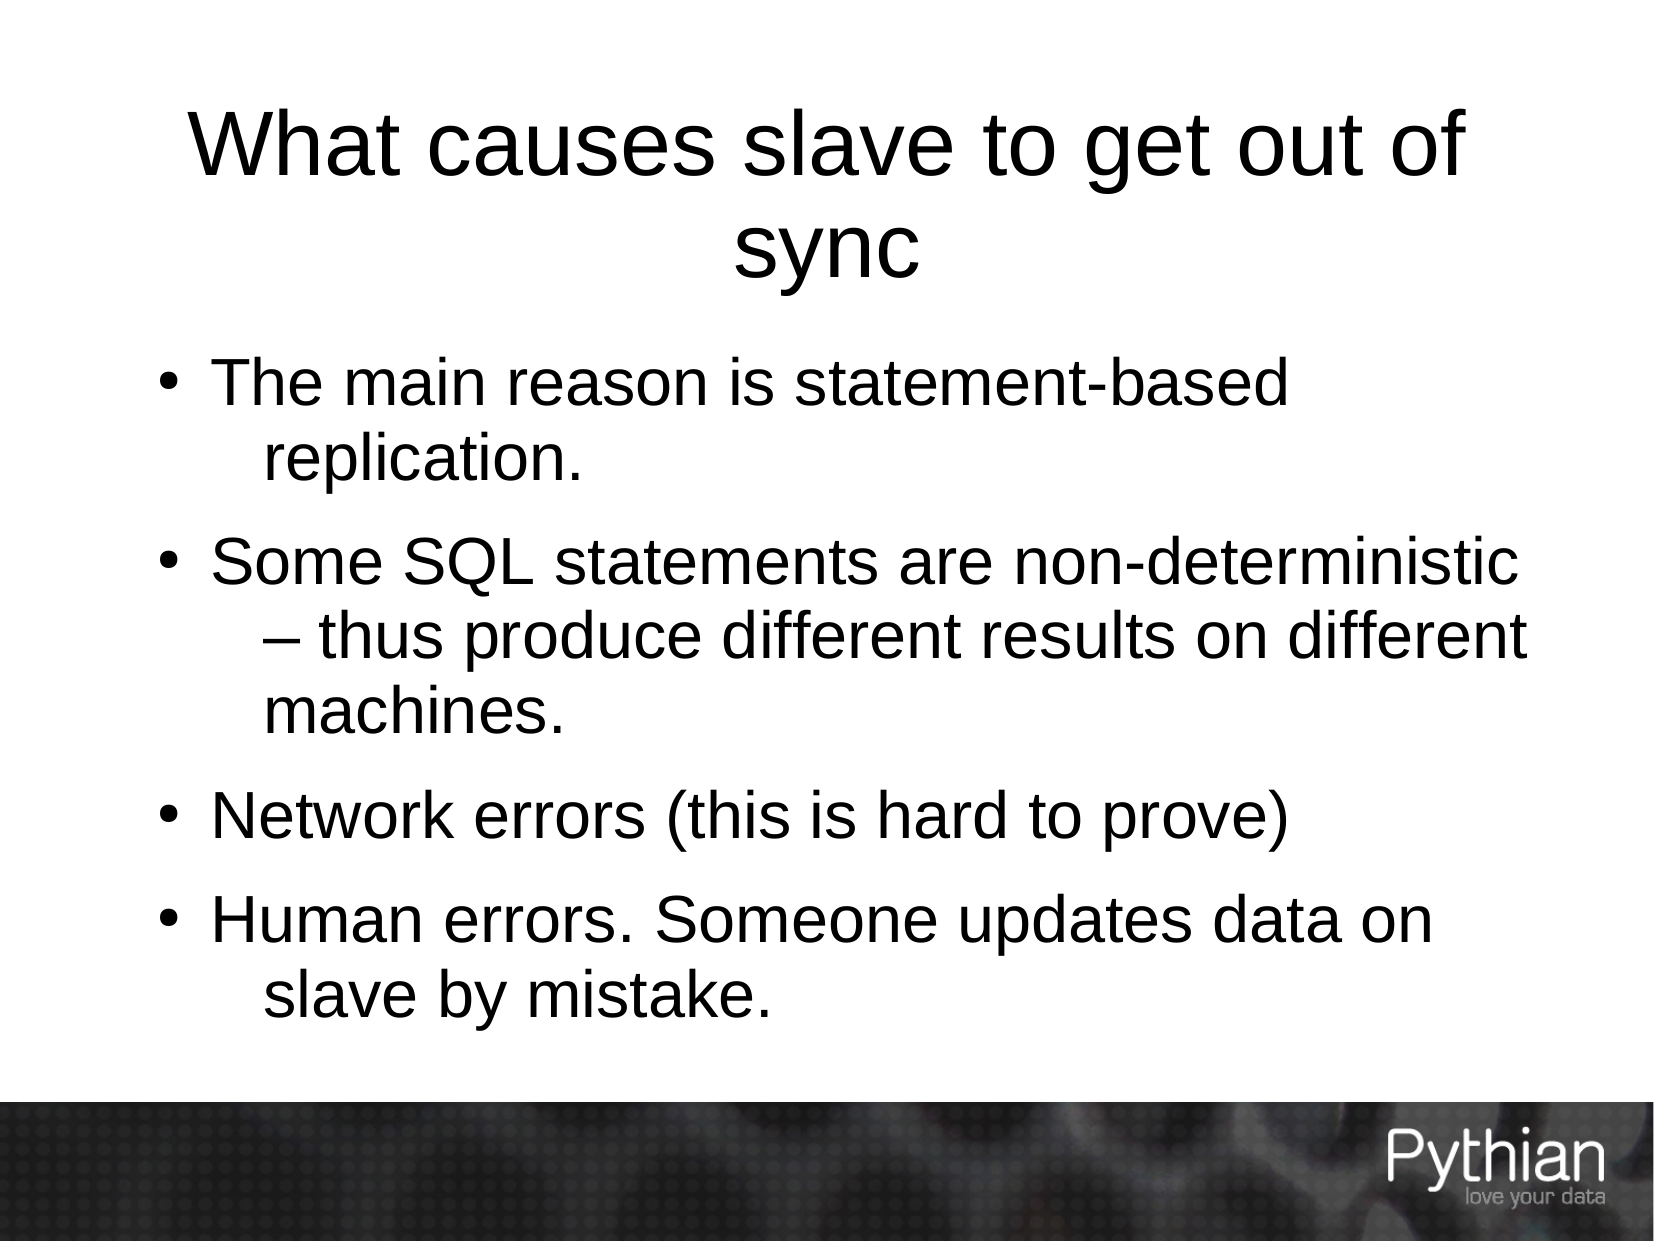

# What causes slave to get out of sync
The main reason is statement-based replication.
Some SQL statements are non-deterministic – thus produce different results on different machines.
Network errors (this is hard to prove)
Human errors. Someone updates data on slave by mistake.